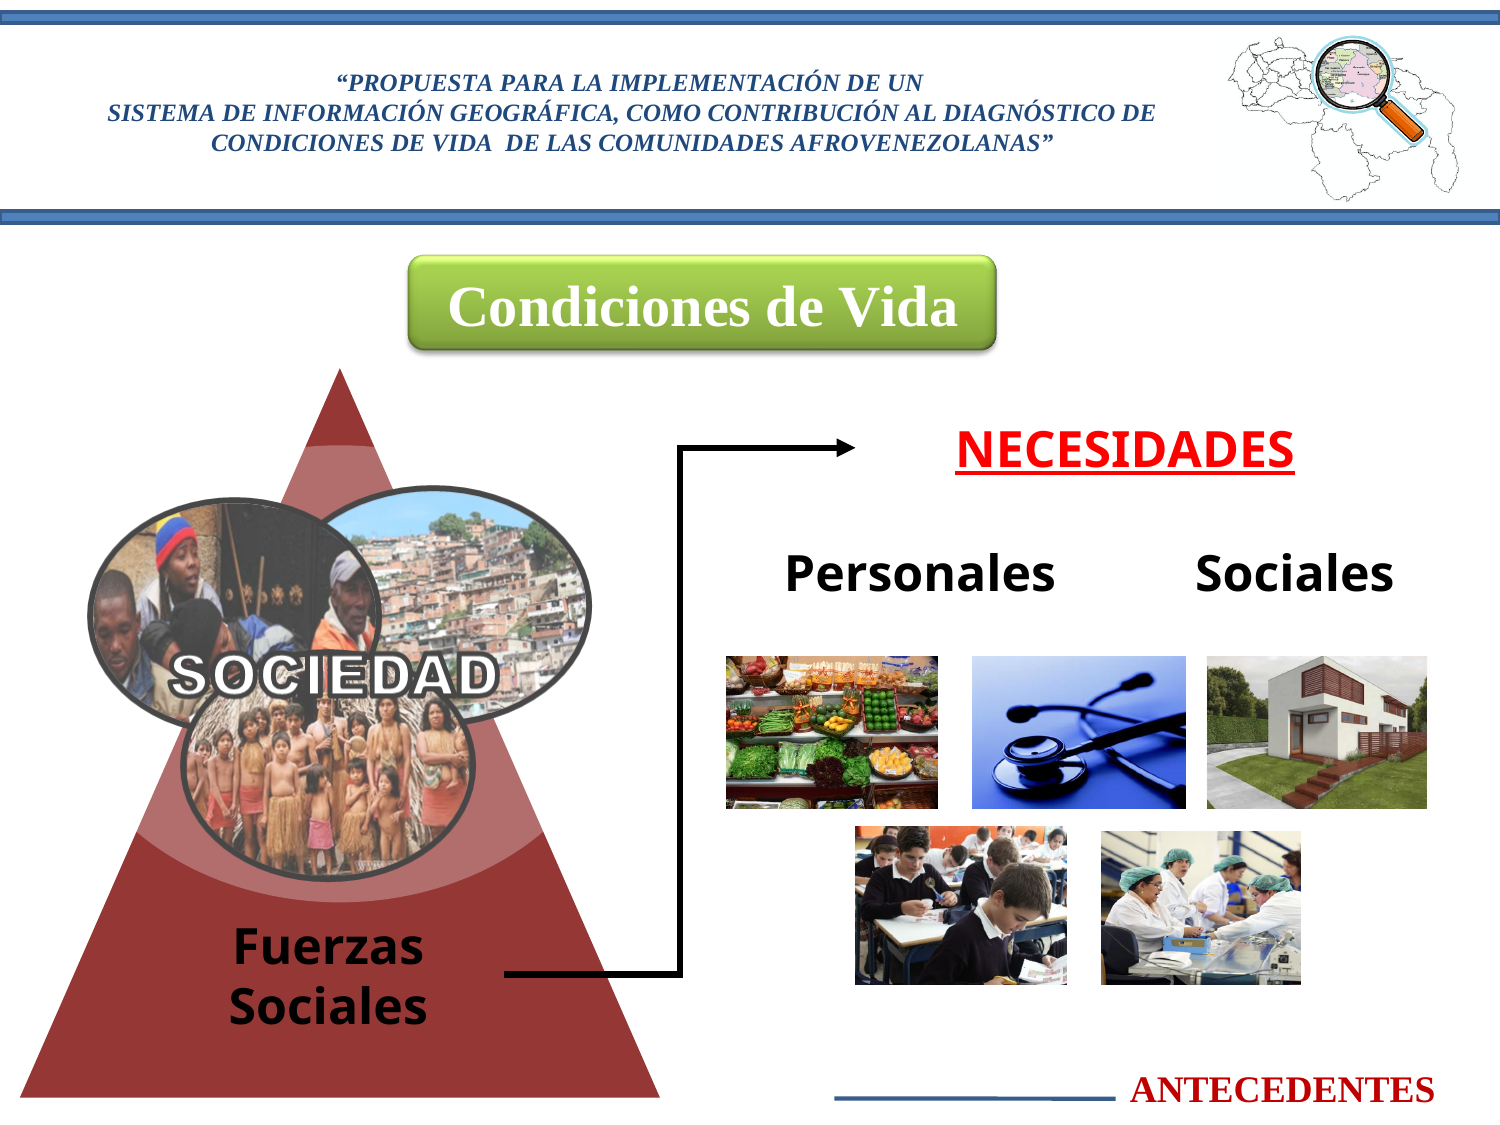

“PROPUESTA PARA LA IMPLEMENTACIÓN DE UN
SISTEMA DE INFORMACIÓN GEOGRÁFICA, COMO CONTRIBUCIÓN AL DIAGNÓSTICO DE CONDICIONES DE VIDA DE LAS COMUNIDADES AFROVENEZOLANAS”
Condiciones de Vida
NECESIDADES
Personales
Sociales
Fuerzas Sociales
ANTECEDENTES